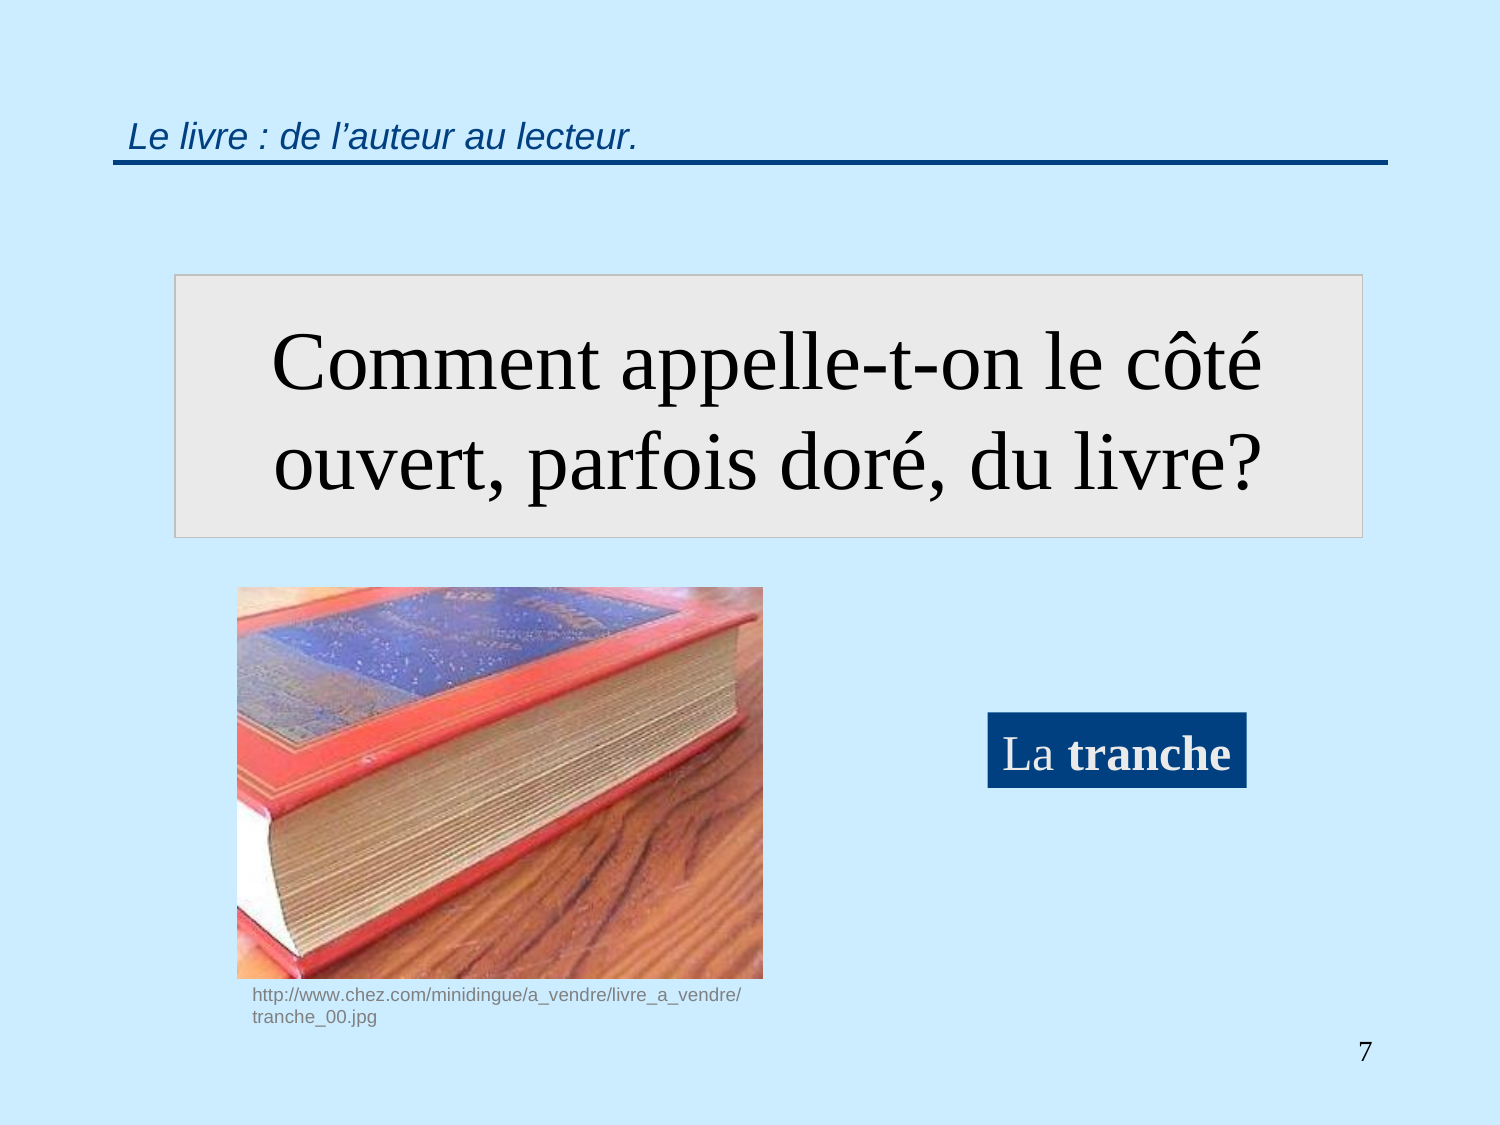

Le livre : de l’auteur au lecteur.
# Comment appelle-t-on le côté ouvert, parfois doré, du livre?
La tranche
http://www.chez.com/minidingue/a_vendre/livre_a_vendre/tranche_00.jpg
7